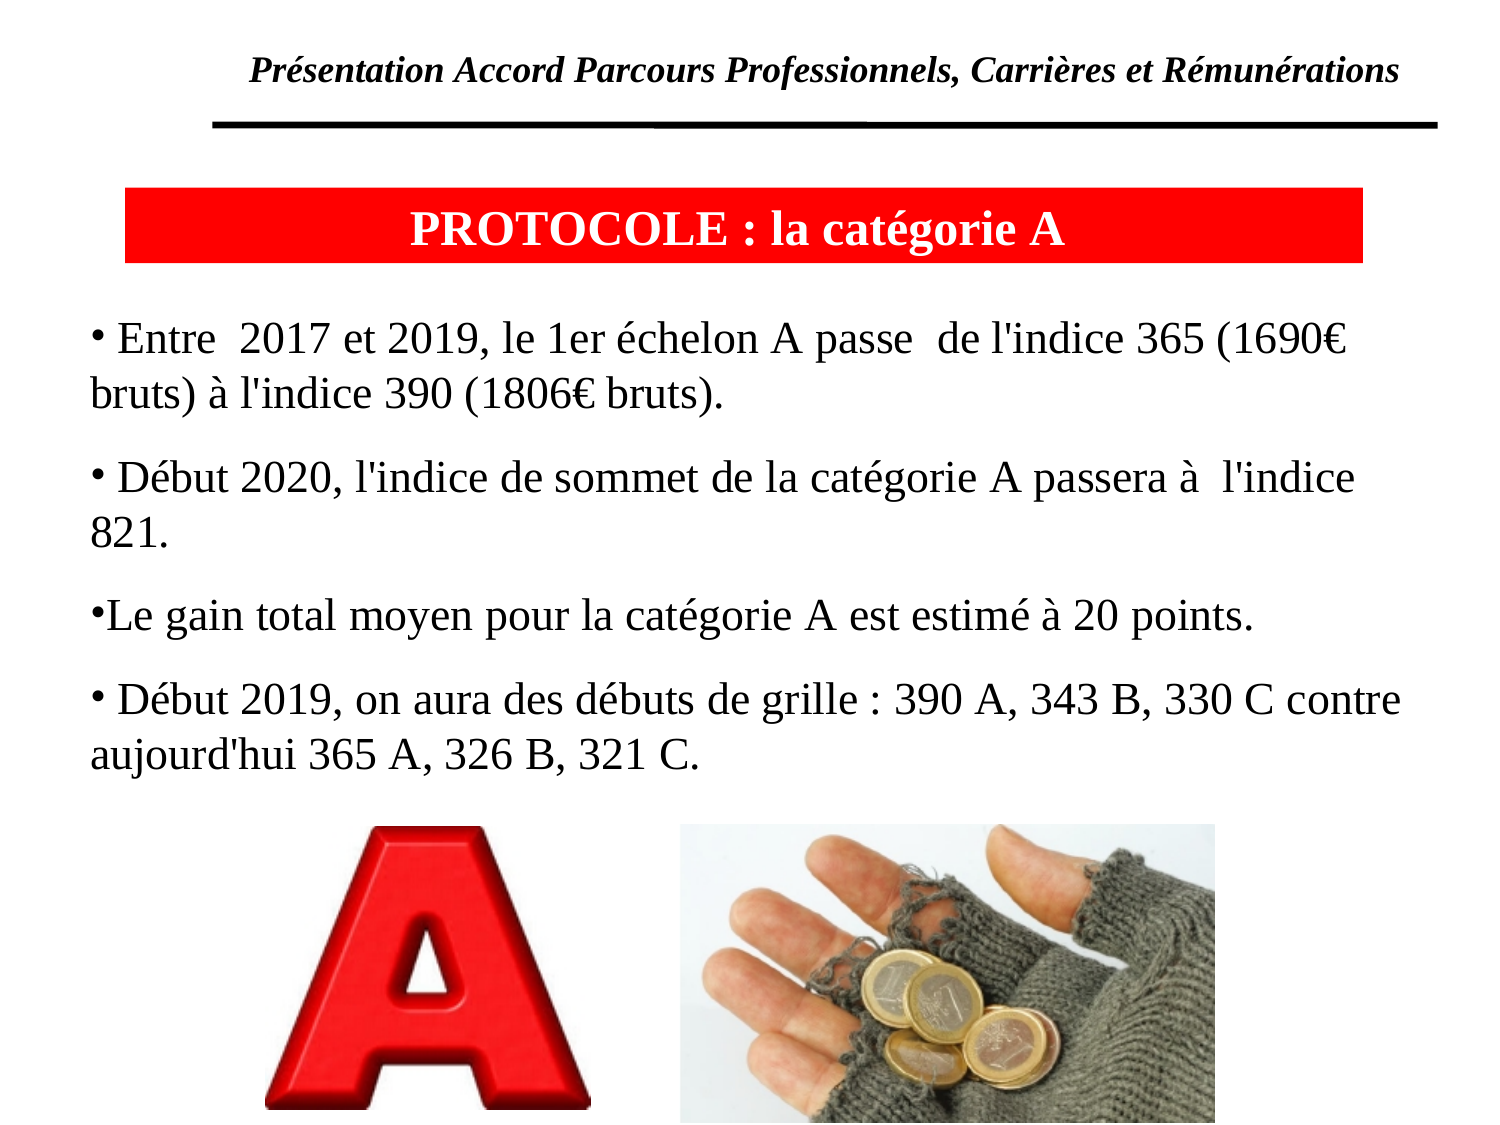

Présentation Accord Parcours Professionnels, Carrières et Rémunérations
PROTOCOLE : la catégorie A
 Entre 2017 et 2019, le 1er échelon A passe de l'indice 365 (1690€ bruts) à l'indice 390 (1806€ bruts).
 Début 2020, l'indice de sommet de la catégorie A passera à l'indice 821.
Le gain total moyen pour la catégorie A est estimé à 20 points.
 Début 2019, on aura des débuts de grille : 390 A, 343 B, 330 C contre aujourd'hui 365 A, 326 B, 321 C.